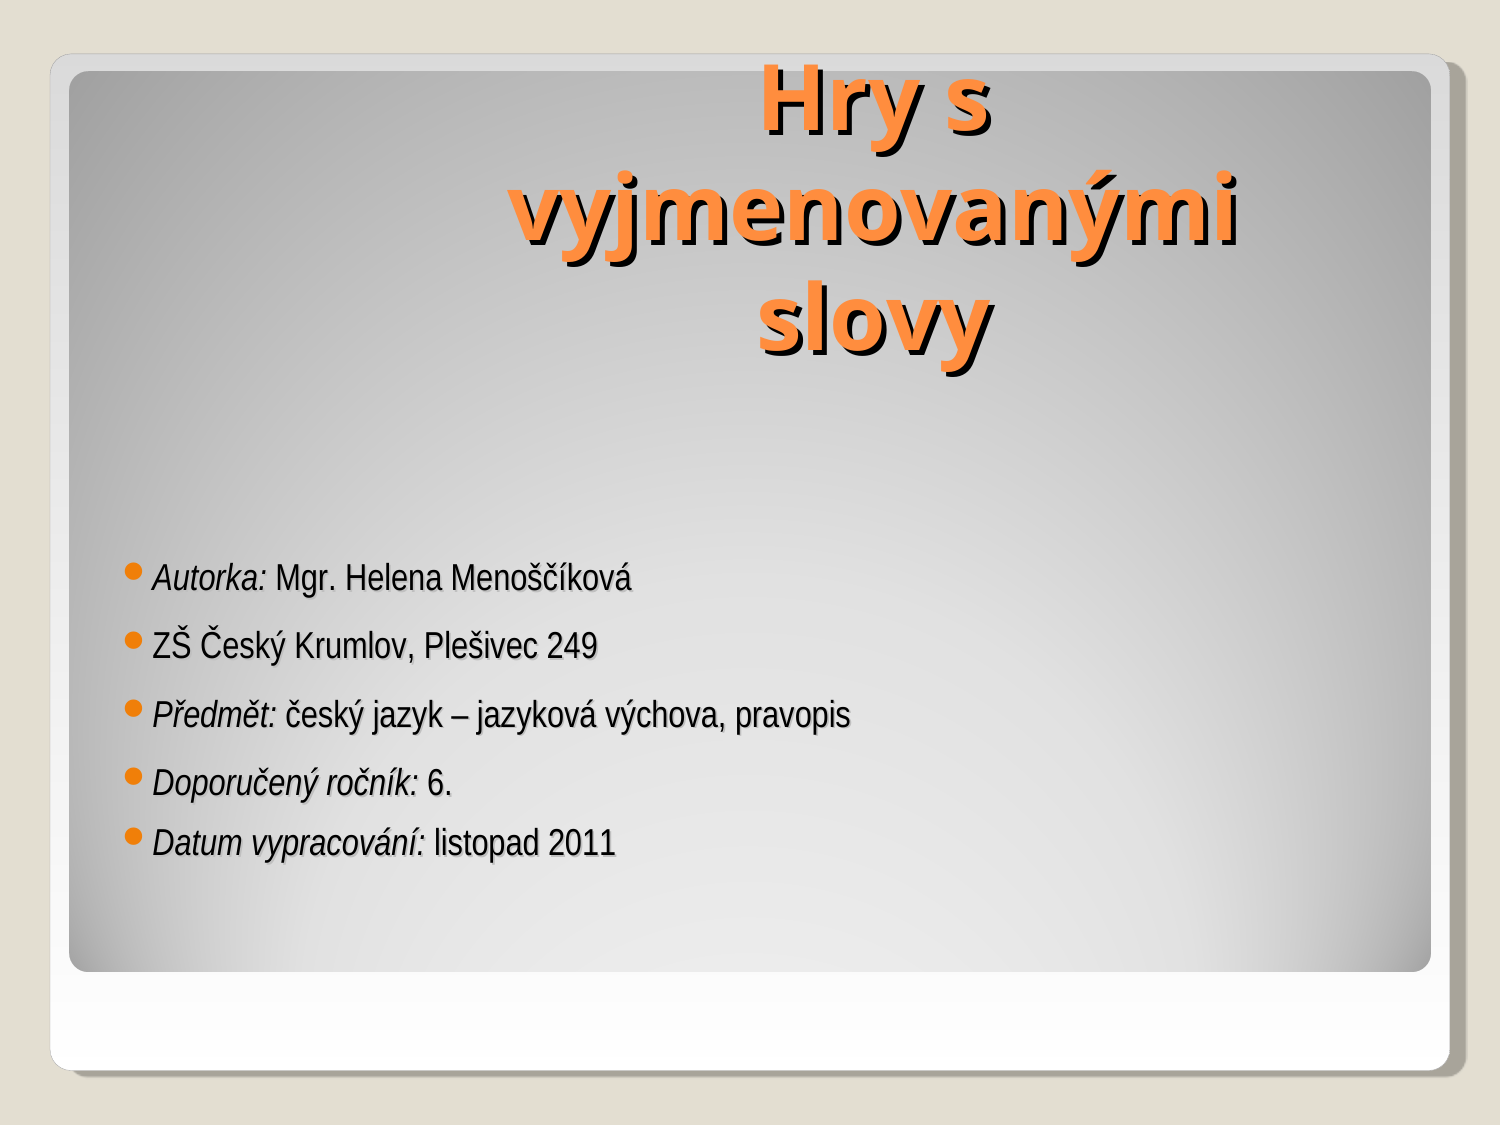

Hry s vyjmenovanými slovy
Autorka: Mgr. Helena Menoščíková
ZŠ Český Krumlov, Plešivec 249
Předmět: český jazyk – jazyková výchova, pravopis
Doporučený ročník: 6.
Datum vypracování: listopad 2011